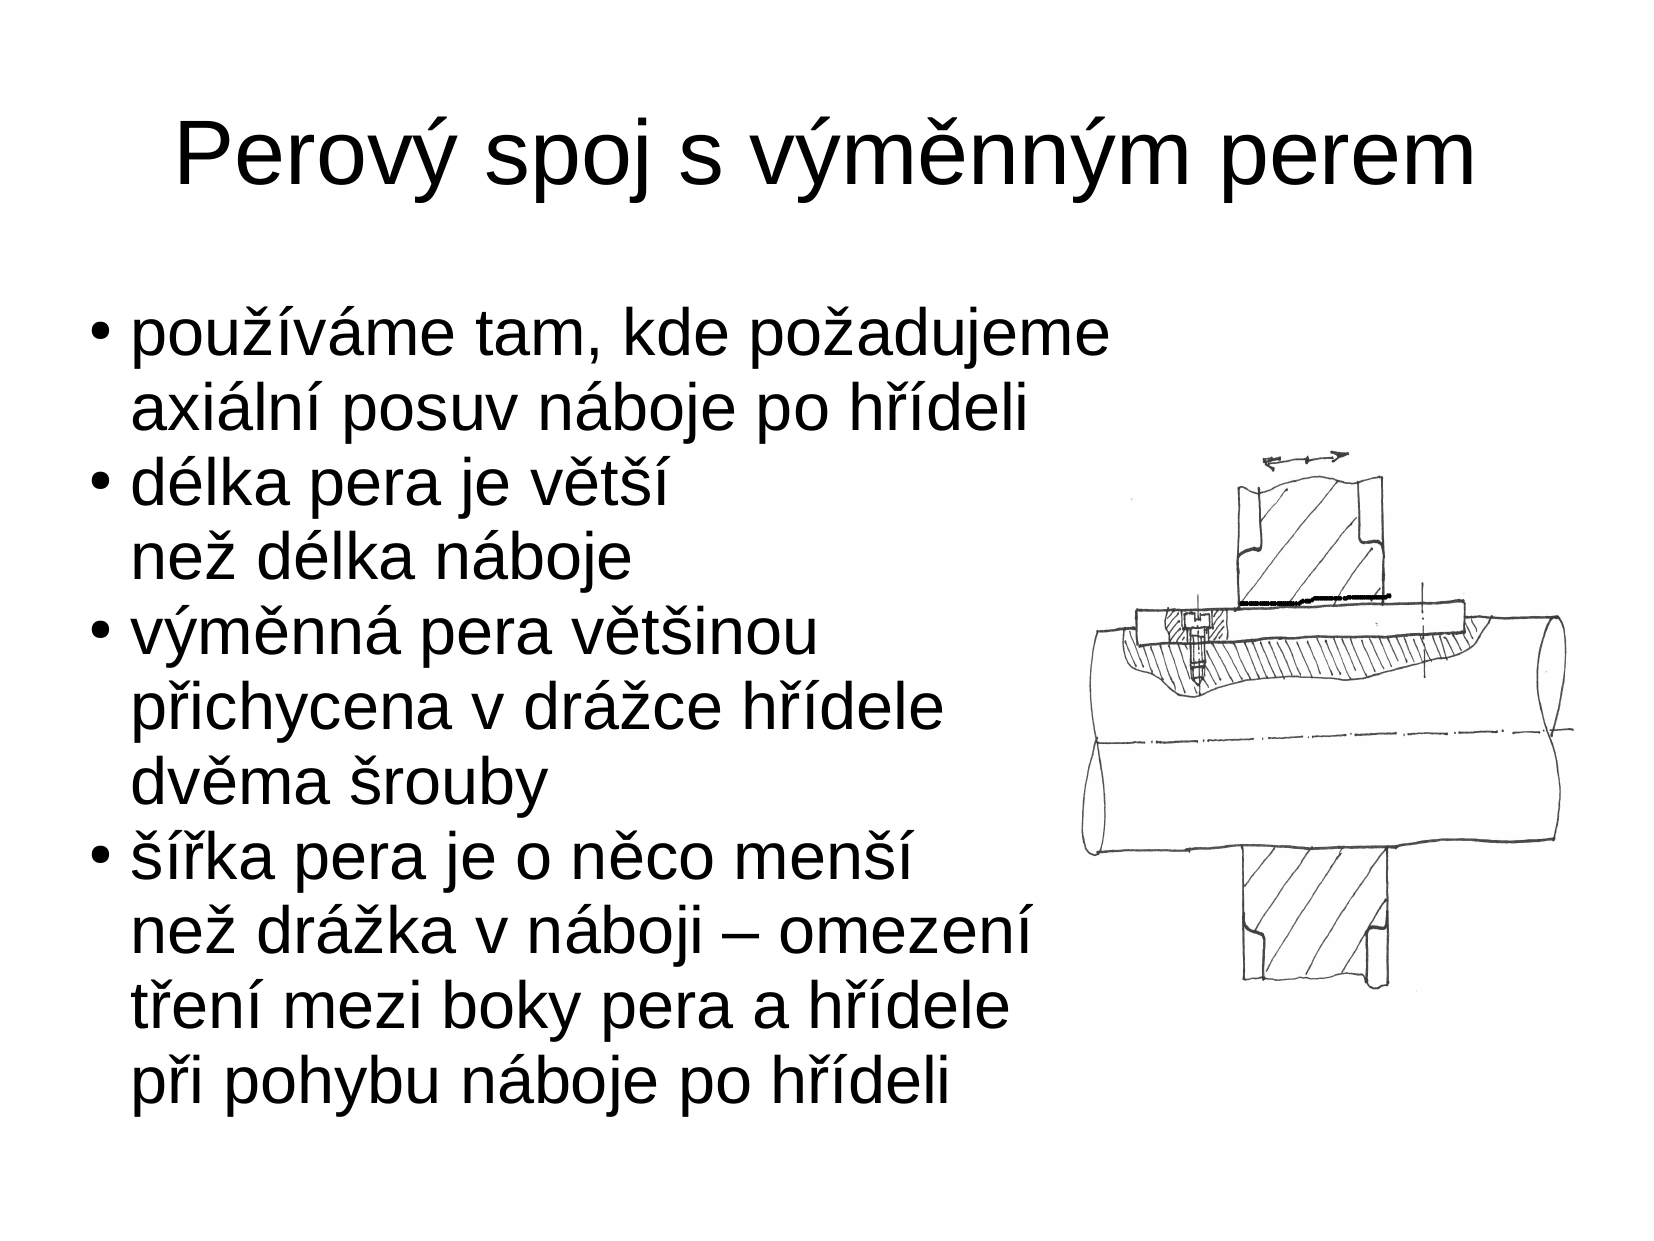

# Perový spoj s výměnným perem
 používáme tam, kde požadujeme
 axiální posuv náboje po hřídeli
 délka pera je větší
 než délka náboje
 výměnná pera většinou
 přichycena v drážce hřídele
 dvěma šrouby
 šířka pera je o něco menší
 než drážka v náboji – omezení
 tření mezi boky pera a hřídele
 při pohybu náboje po hřídeli